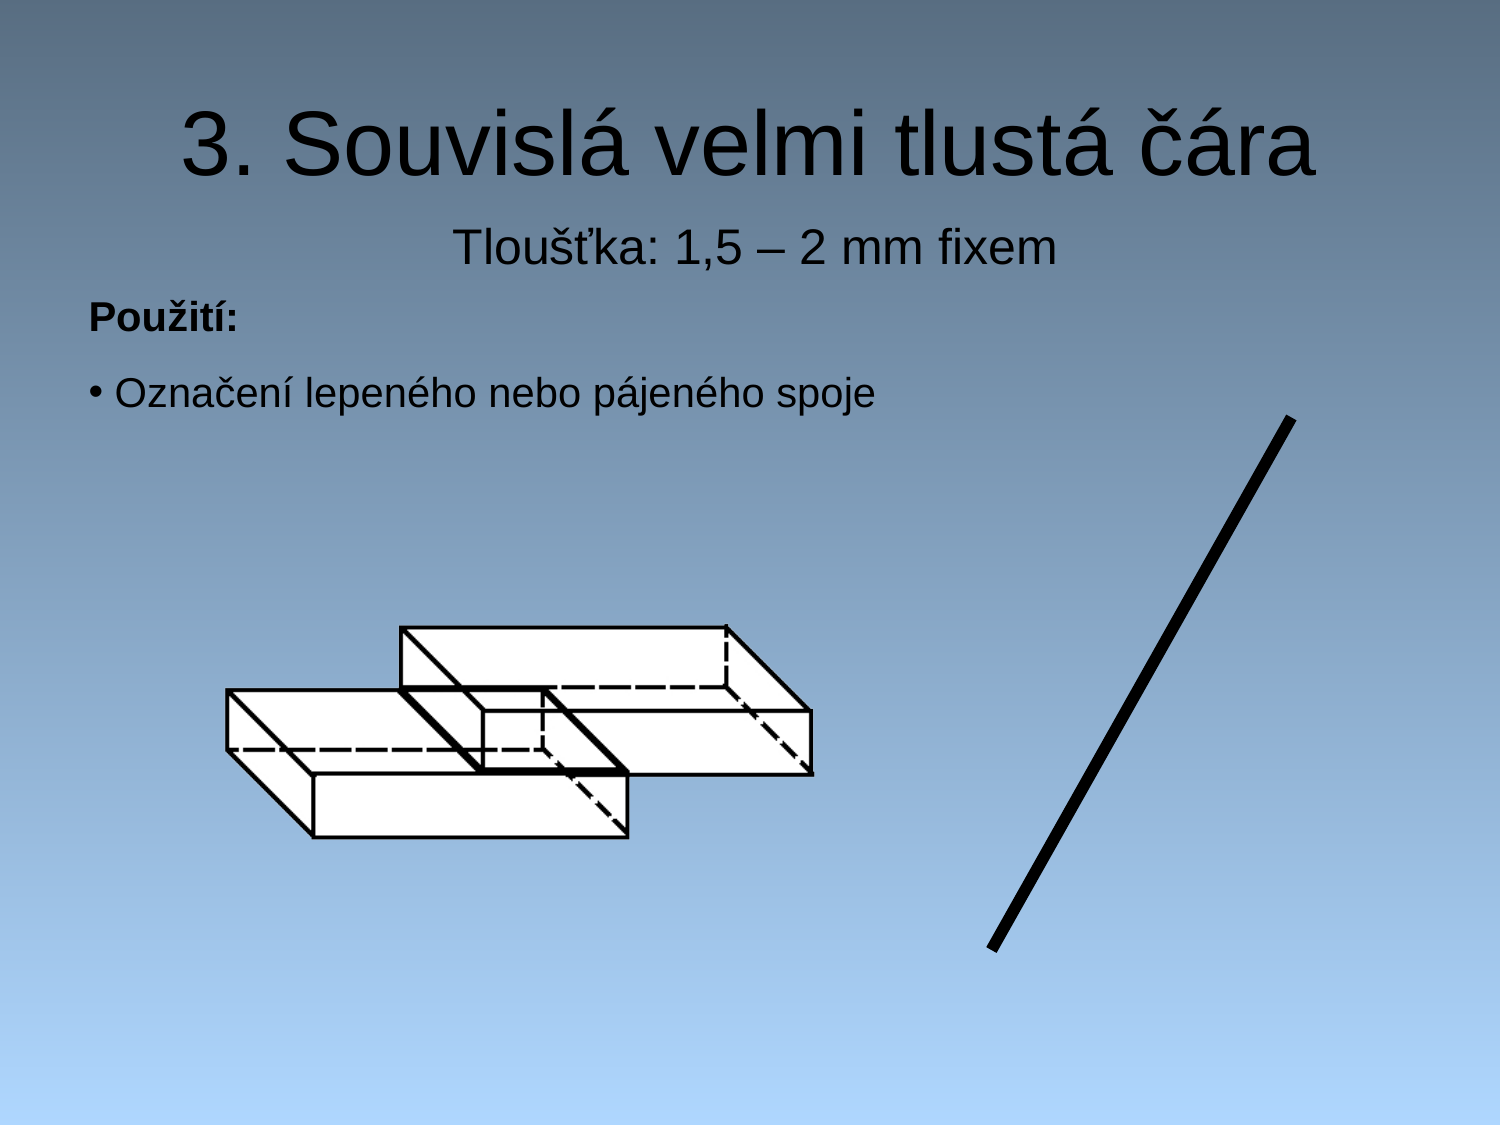

# 3. Souvislá velmi tlustá čára
Tloušťka: 1,5 ‒ 2 mm fixem
Použití:
 Označení lepeného nebo pájeného spoje